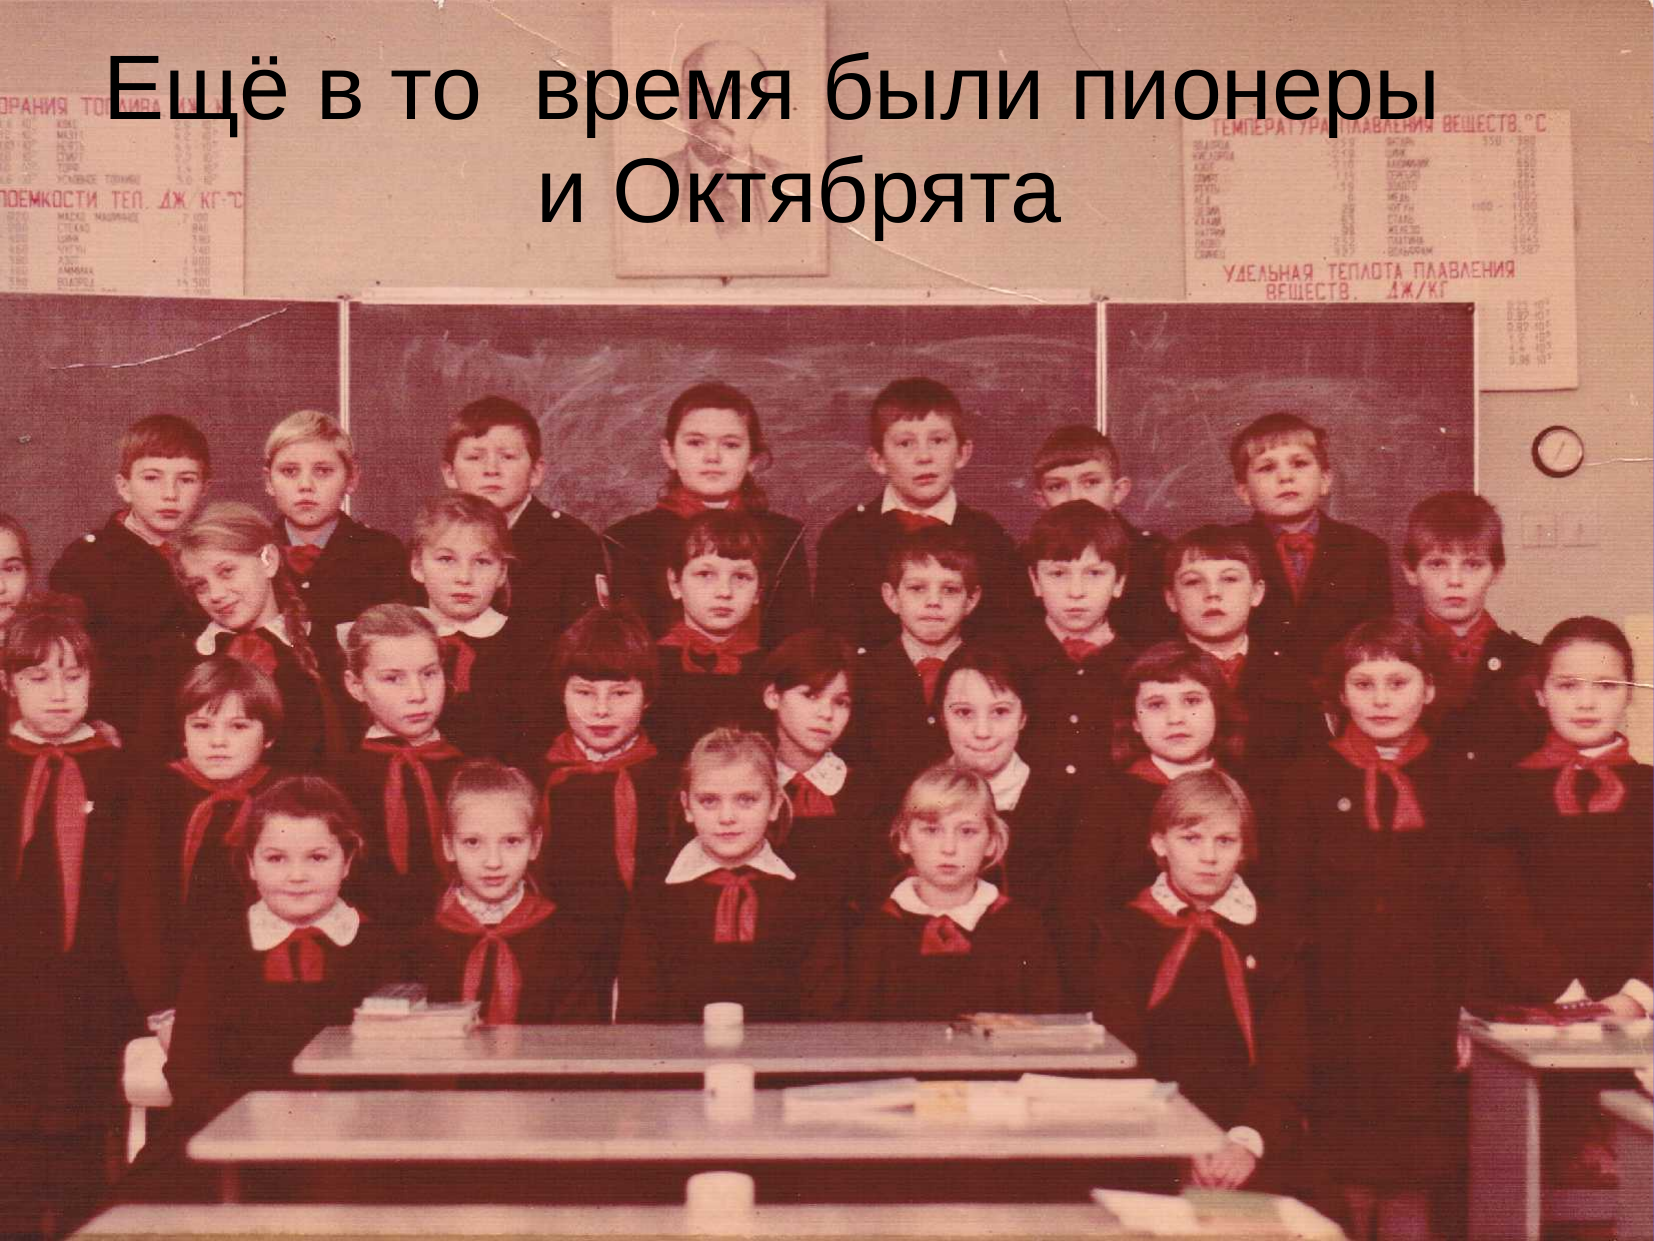

Ещё в то время были пионеры и Октябрята
# Ещё в то время были пионеры и Октябрята